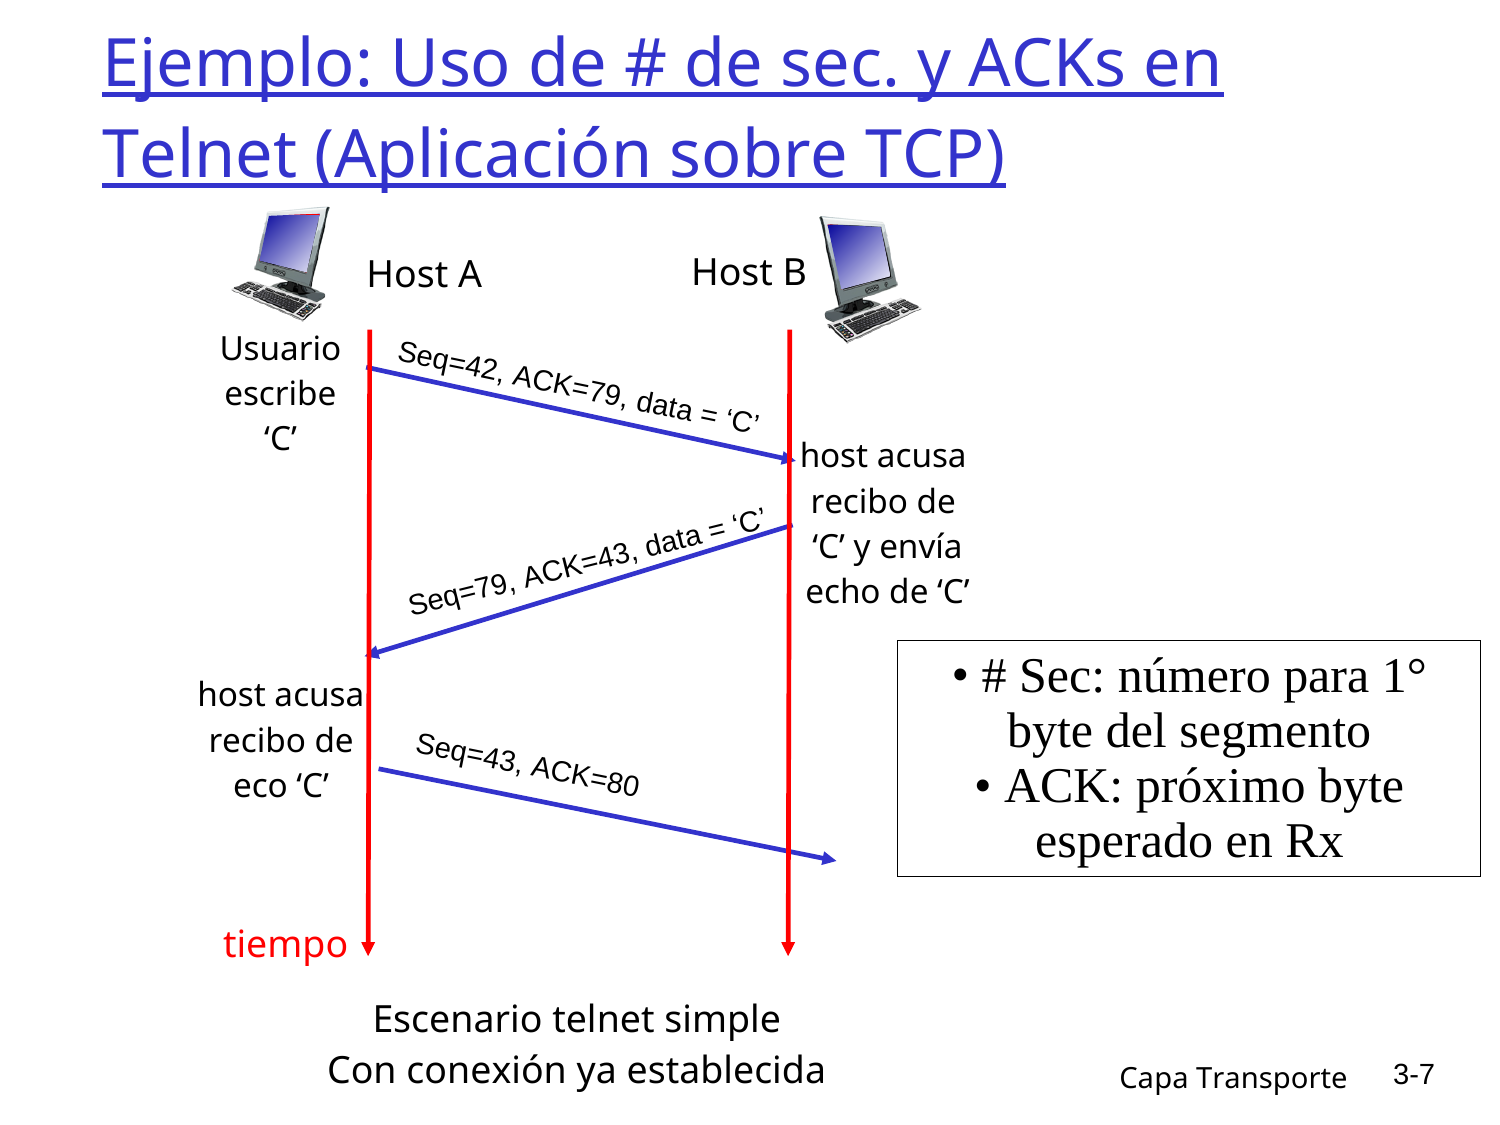

# Ejemplo: Uso de # de sec. y ACKs en Telnet (Aplicación sobre TCP)
Host B
Host A
Usuario
escribe
‘C’
Seq=42, ACK=79, data = ‘C’
host acusa
recibo de
‘C’ y envía
echo de ‘C’
Seq=79, ACK=43, data = ‘C’
 # Sec: número para 1° byte del segmento
 ACK: próximo byte esperado en Rx
host acusa
recibo de
eco ‘C’
Seq=43, ACK=80
tiempo
Escenario telnet simple
Con conexión ya establecida
7